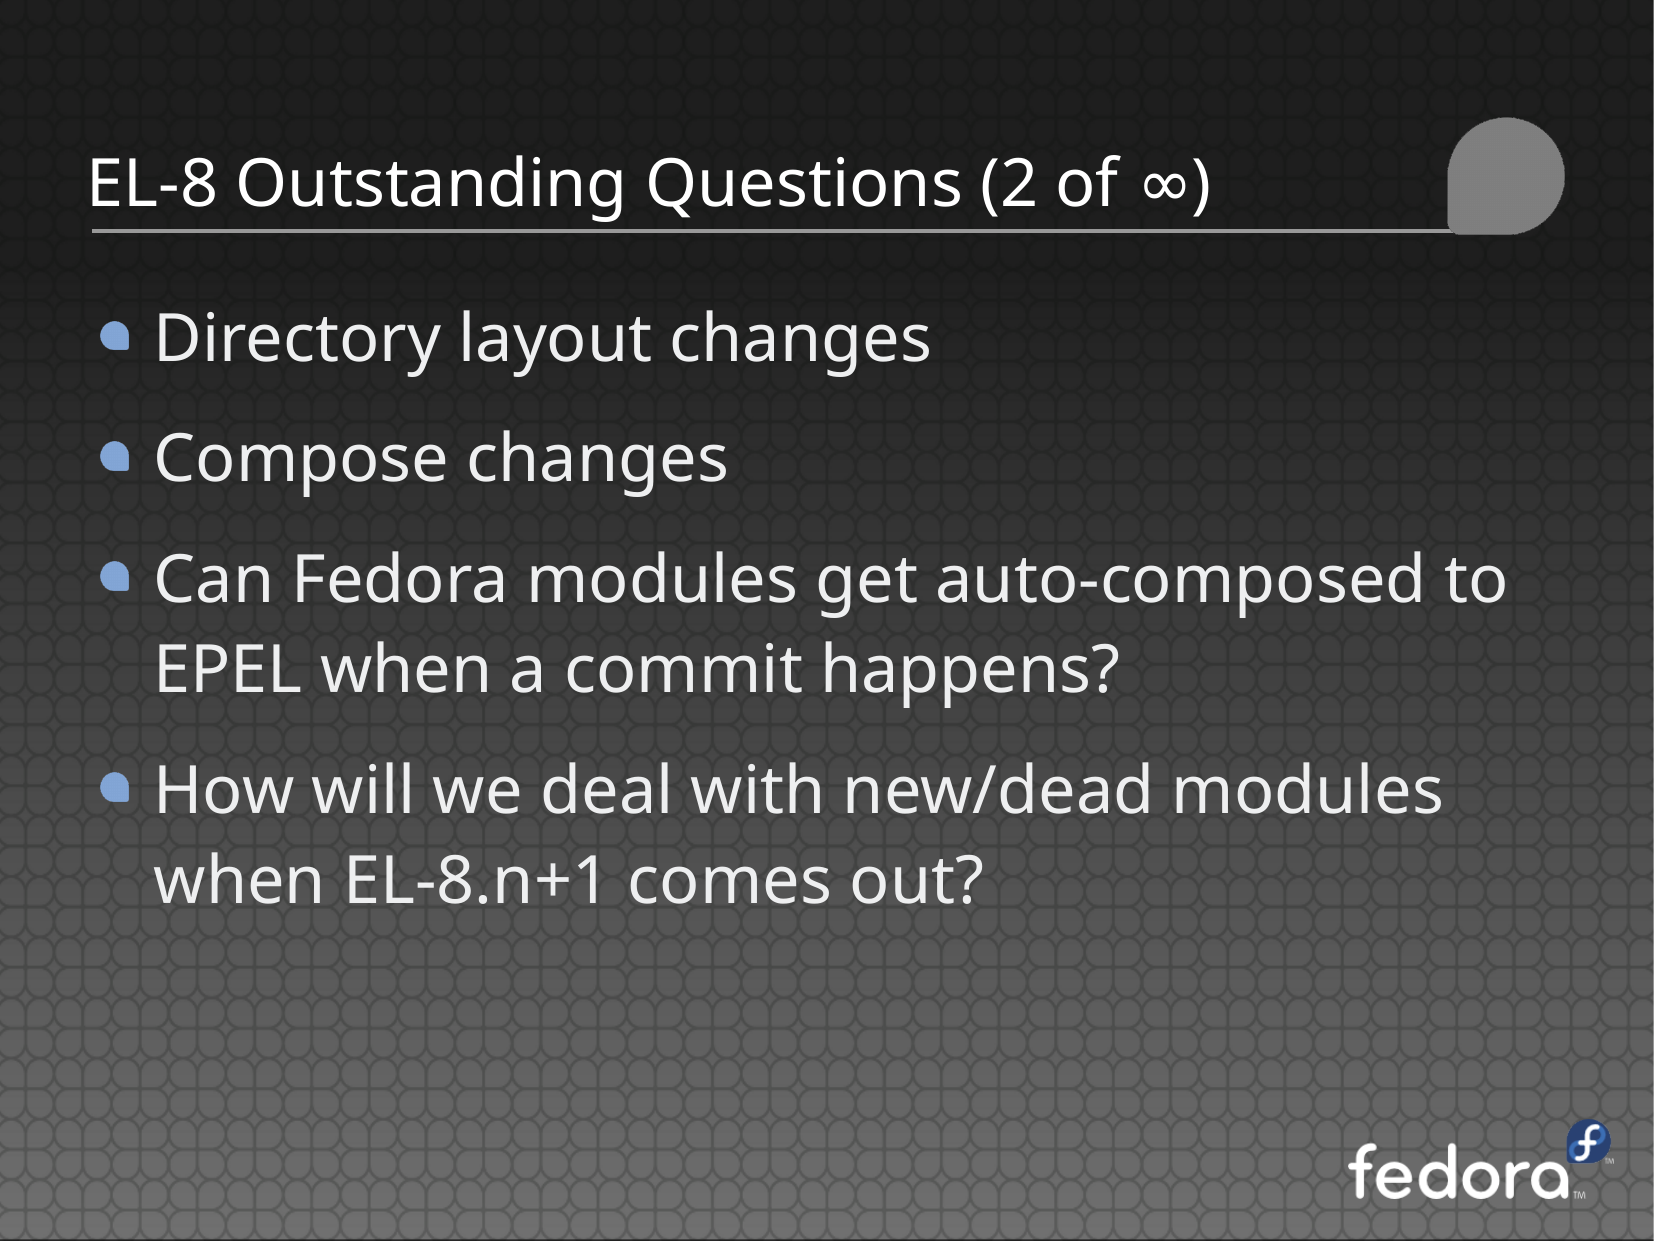

# EL-8 Outstanding Questions (2 of ∞)
Directory layout changes
Compose changes
Can Fedora modules get auto-composed to EPEL when a commit happens?
How will we deal with new/dead modules when EL-8.n+1 comes out?